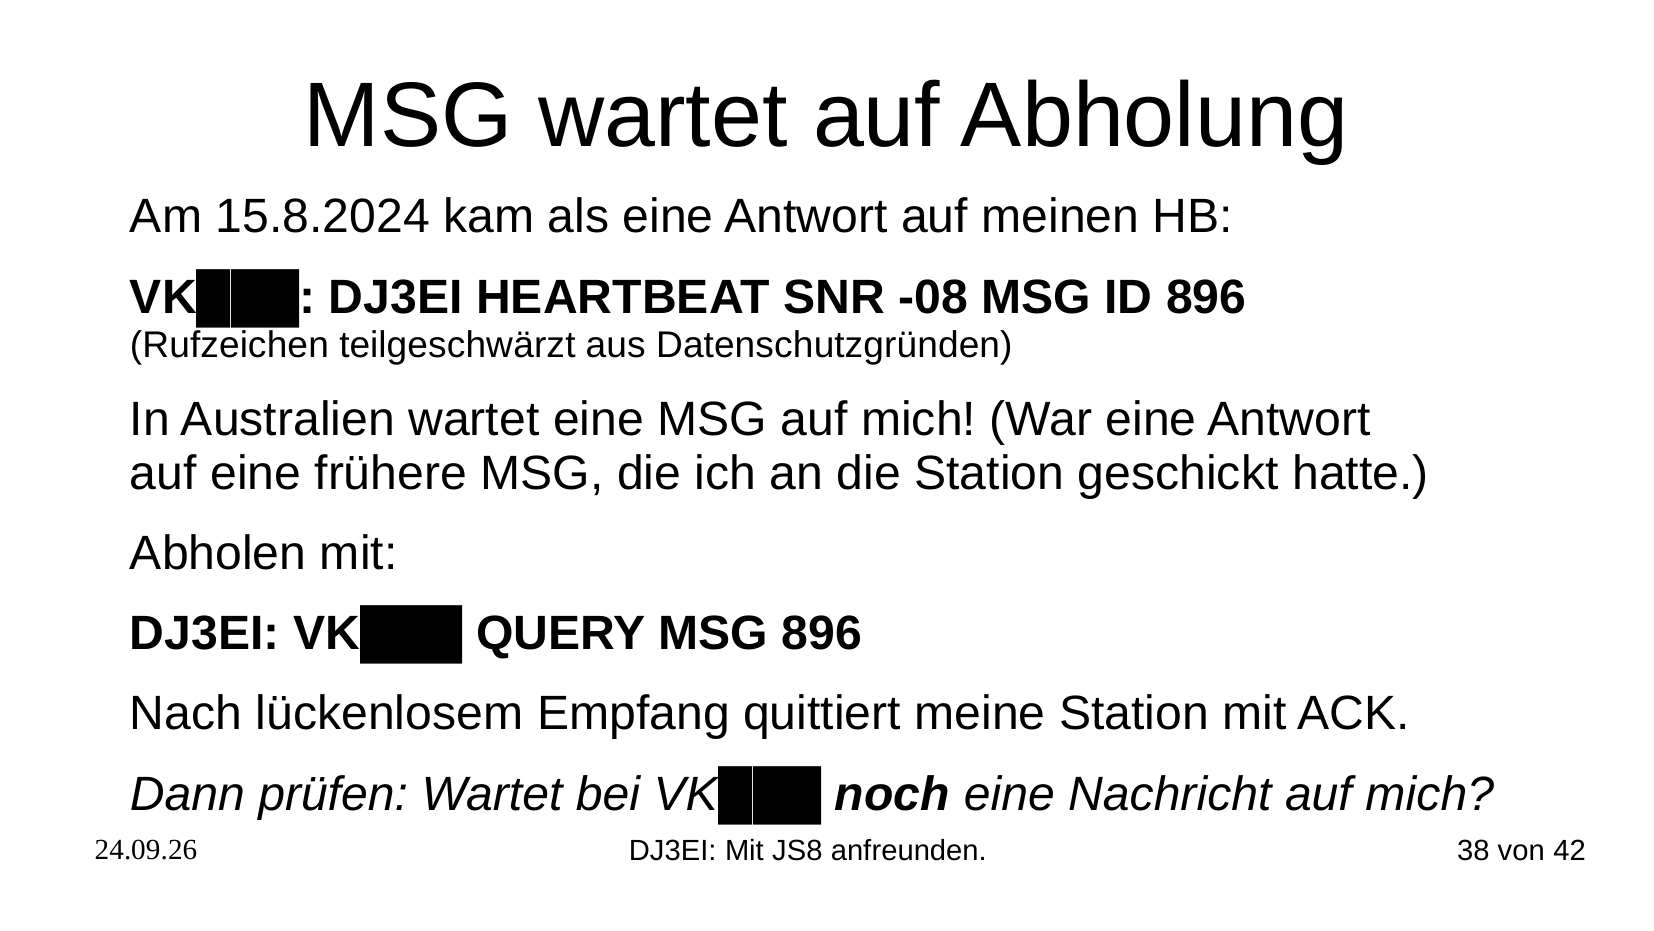

# MSG wartet auf Abholung
Am 15.8.2024 kam als eine Antwort auf meinen HB:
VK███: DJ3EI HEARTBEAT SNR -08 MSG ID 896
(Rufzeichen teilgeschwärzt aus Datenschutzgründen)
In Australien wartet eine MSG auf mich! (War eine Antwort
auf eine frühere MSG, die ich an die Station geschickt hatte.)
Abholen mit:
DJ3EI: VK███ QUERY MSG 896
Nach lückenlosem Empfang quittiert meine Station mit ACK.
Dann prüfen: Wartet bei VK███ noch eine Nachricht auf mich?
38